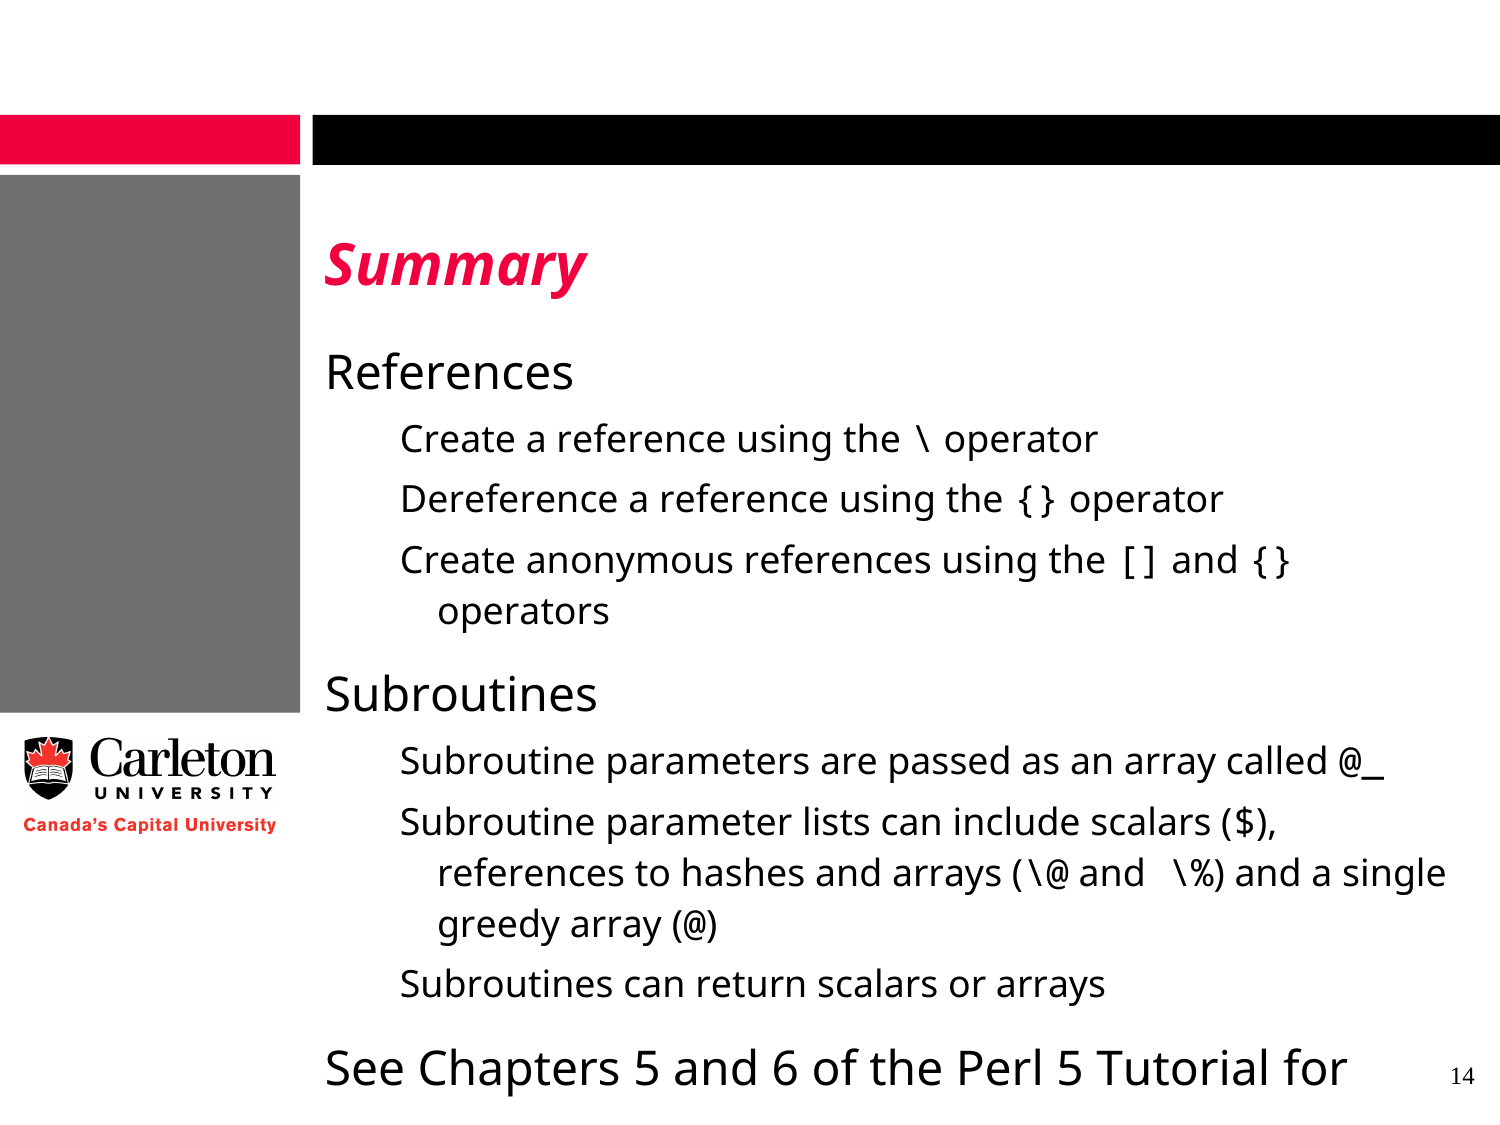

# Summary
References
Create a reference using the \ operator
Dereference a reference using the {} operator
Create anonymous references using the [] and {} operators
Subroutines
Subroutine parameters are passed as an array called @_
Subroutine parameter lists can include scalars ($), references to hashes and arrays (\@ and \%) and a single greedy array (@)
Subroutines can return scalars or arrays
See Chapters 5 and 6 of the Perl 5 Tutorial for more details
14